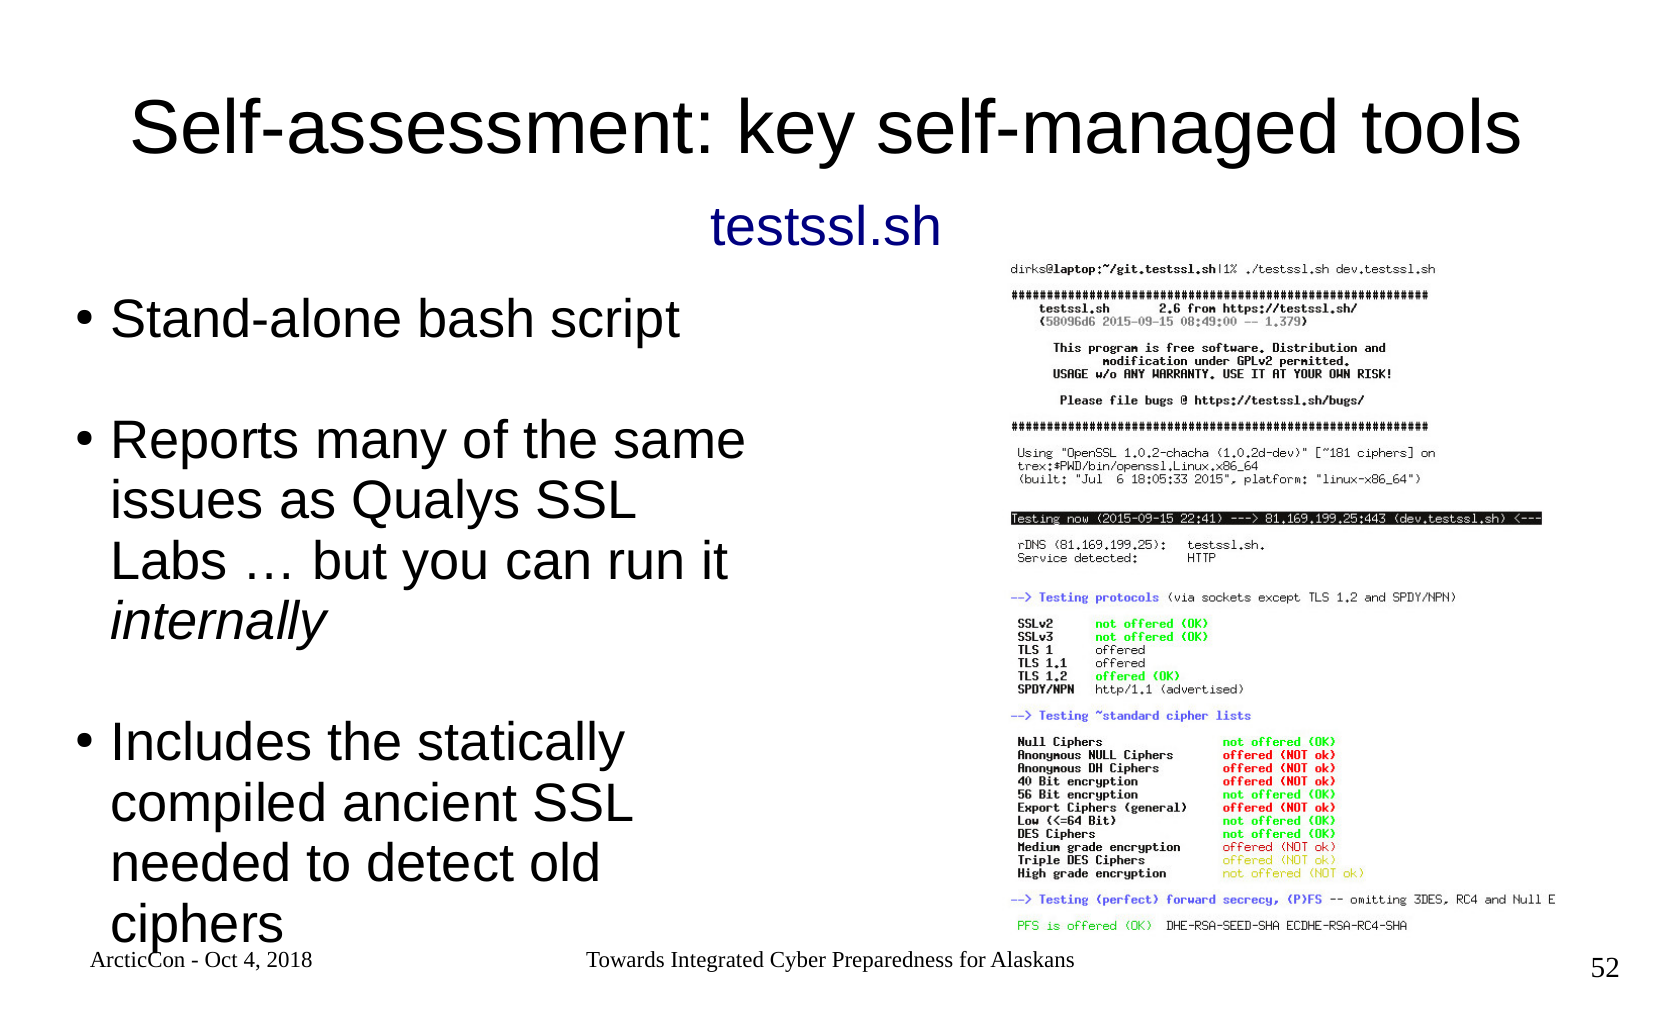

# Self-assessment: key self-managed tools
testssl.sh
Stand-alone bash script
Reports many of the same issues as Qualys SSL Labs … but you can run it internally
Includes the statically compiled ancient SSL needed to detect old ciphers